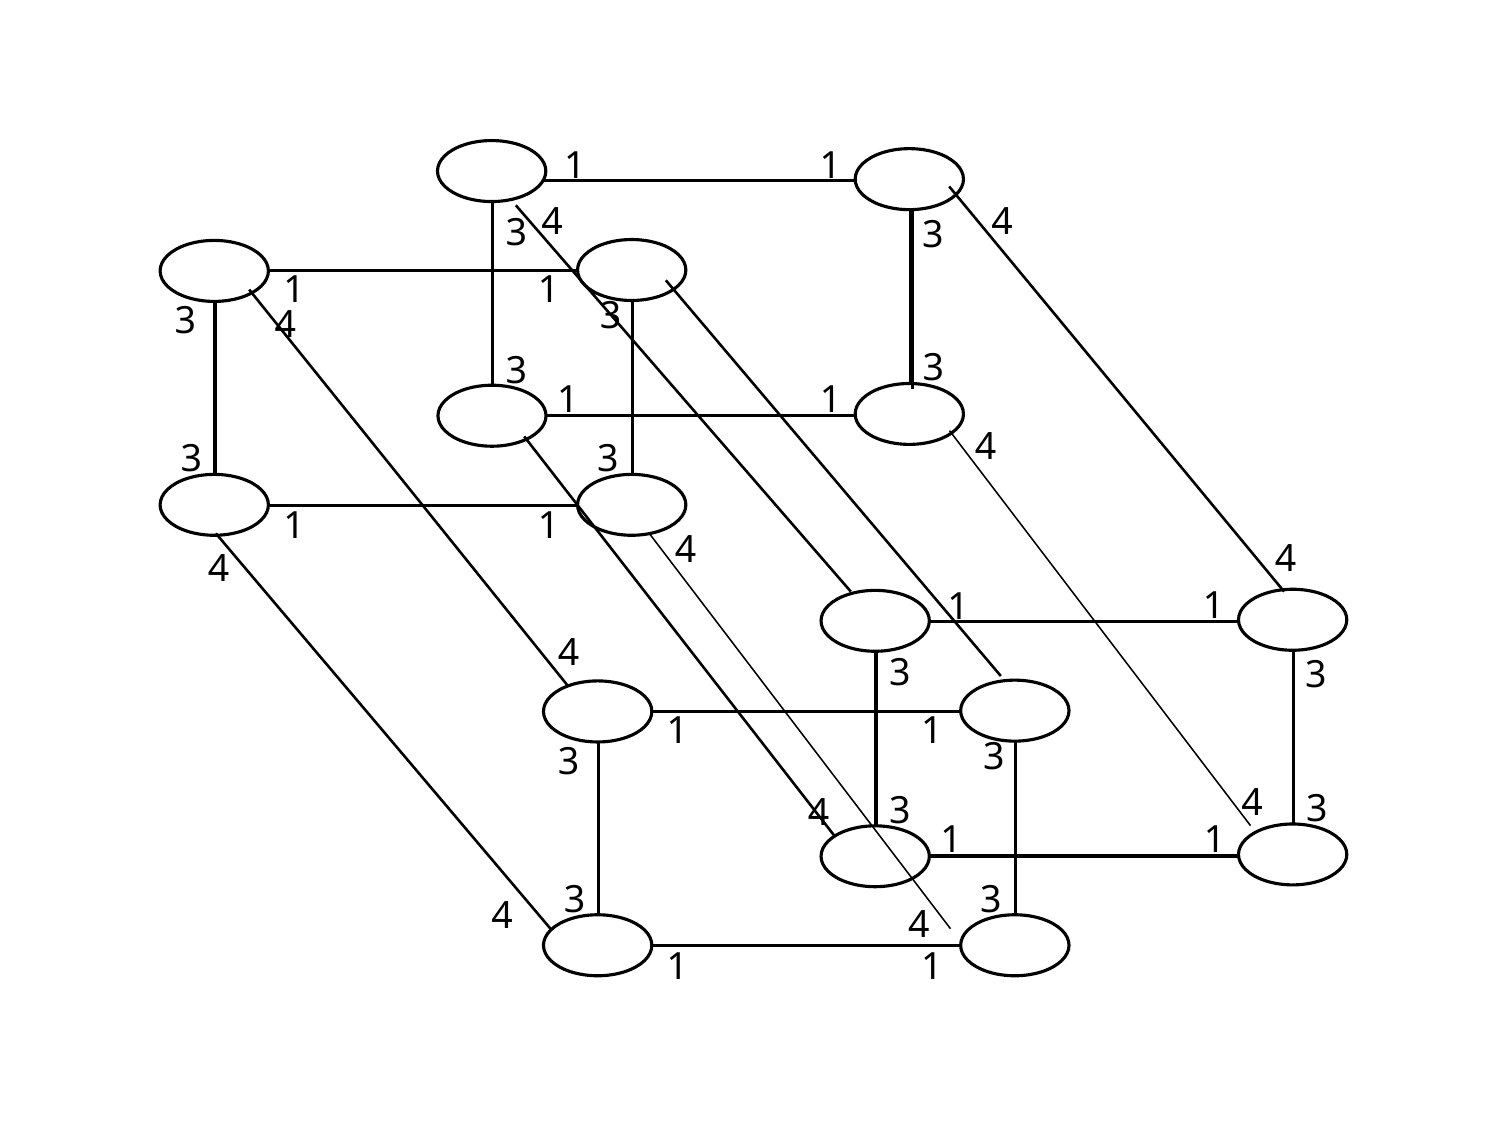

1
1
4
4
3
3
1
1
3
3
4
3
3
1
1
4
3
3
1
1
4
4
4
1
1
4
3
3
1
1
3
3
4
3
3
4
1
1
3
3
4
4
1
1
Paola Flocchini